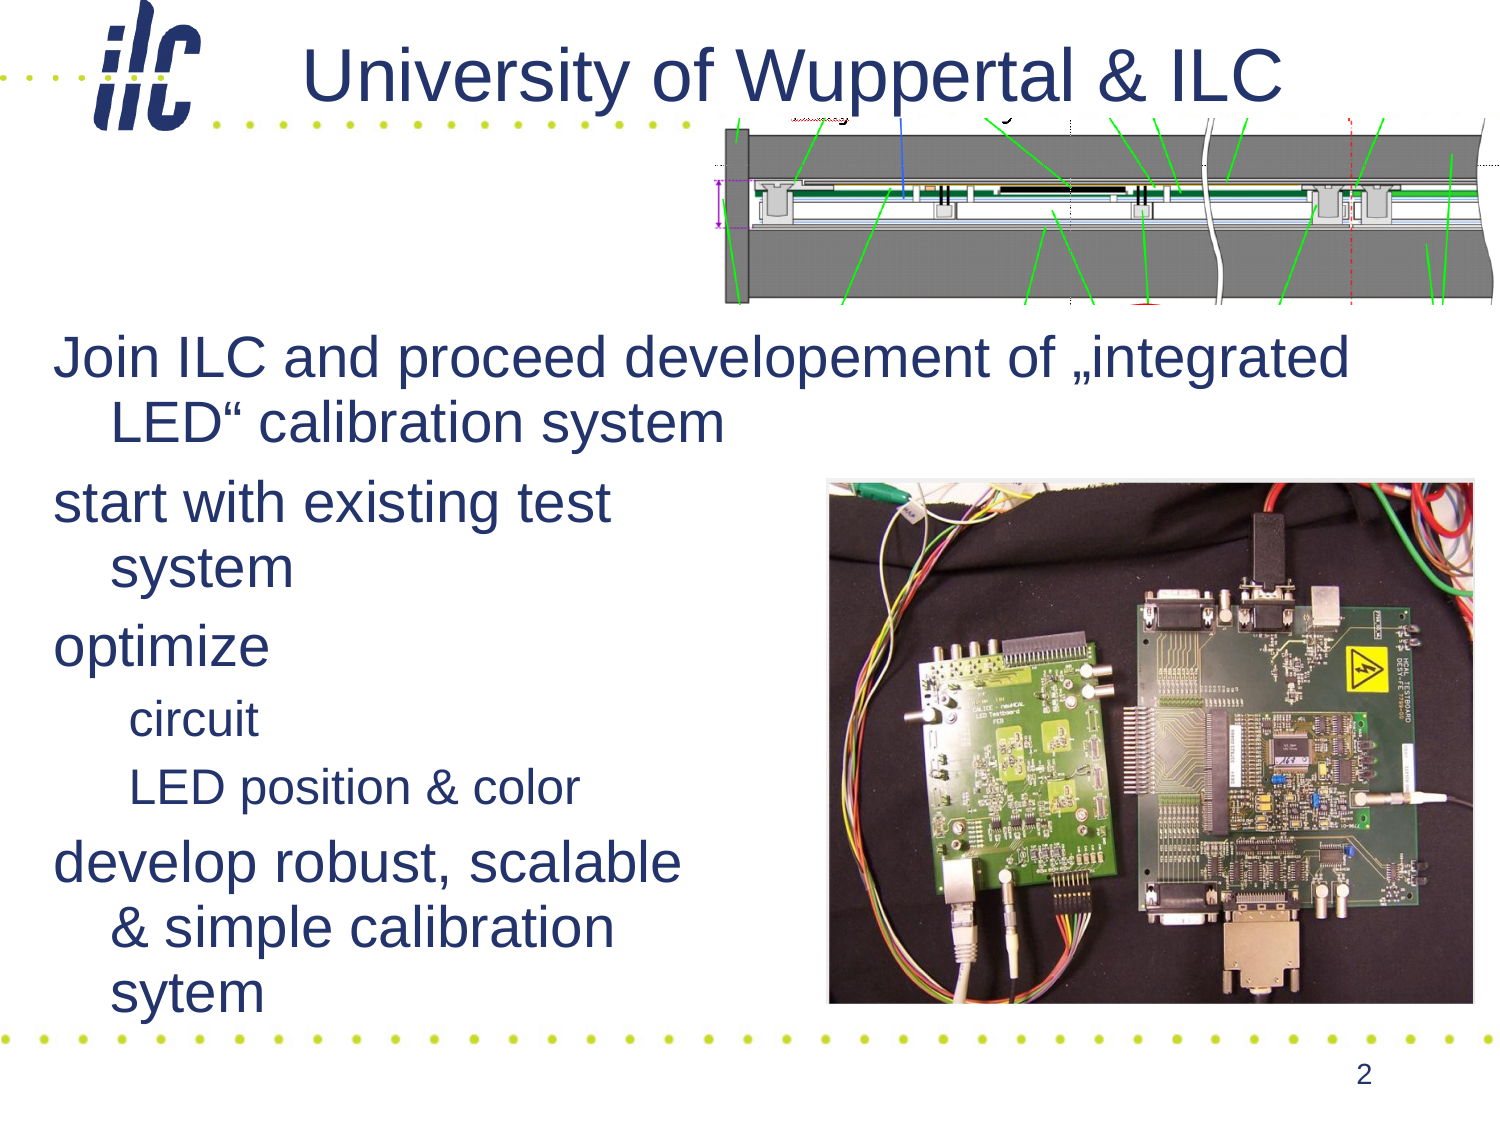

# University of Wuppertal & ILC
Join ILC and proceed developement of „integrated LED“ calibration system
start with existing test
system
optimize
circuit
LED position & color
develop robust, scalable
& simple calibration
sytem
2